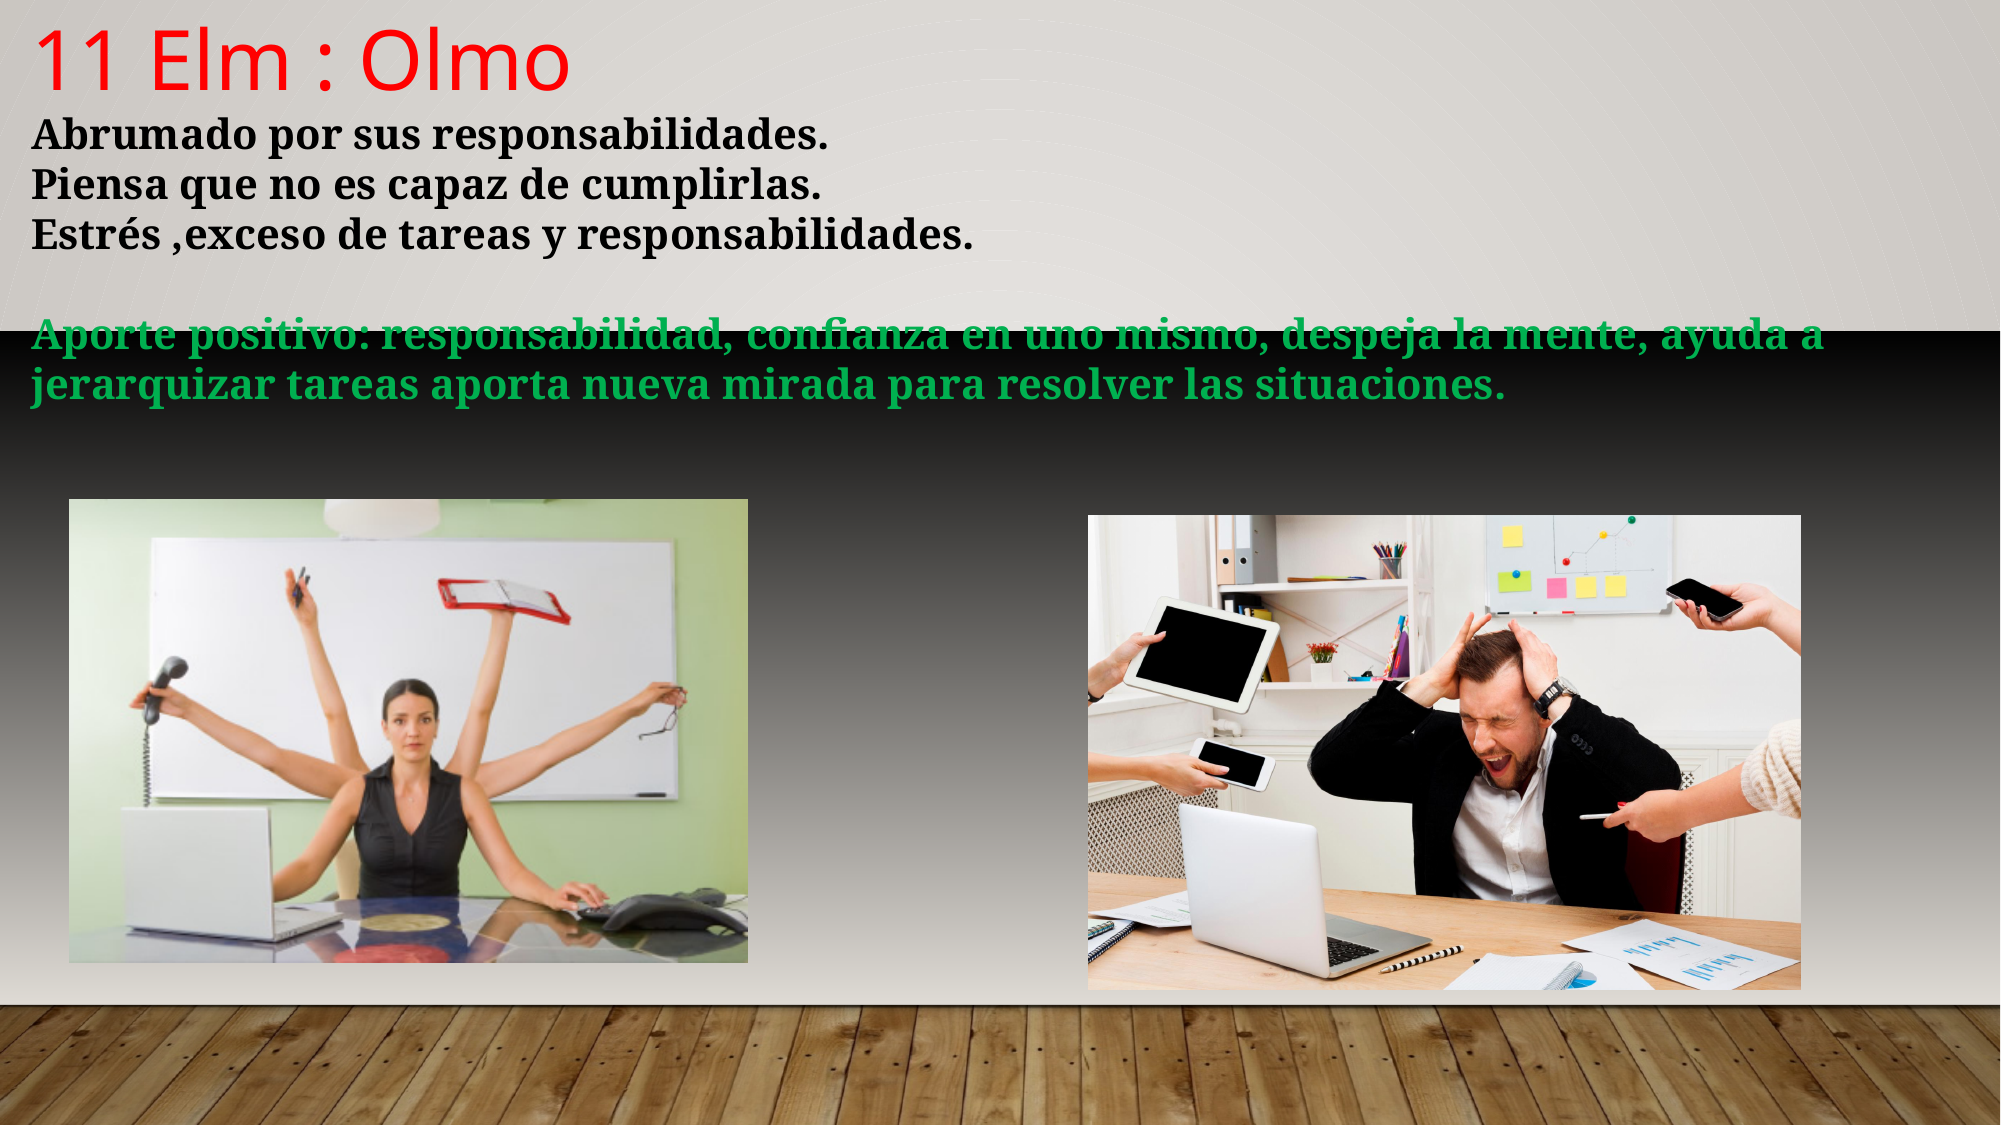

11 Elm : Olmo
Abrumado por sus responsabilidades.
Piensa que no es capaz de cumplirlas.
Estrés ,exceso de tareas y responsabilidades.
Aporte positivo: responsabilidad, confianza en uno mismo, despeja la mente, ayuda a jerarquizar tareas aporta nueva mirada para resolver las situaciones.